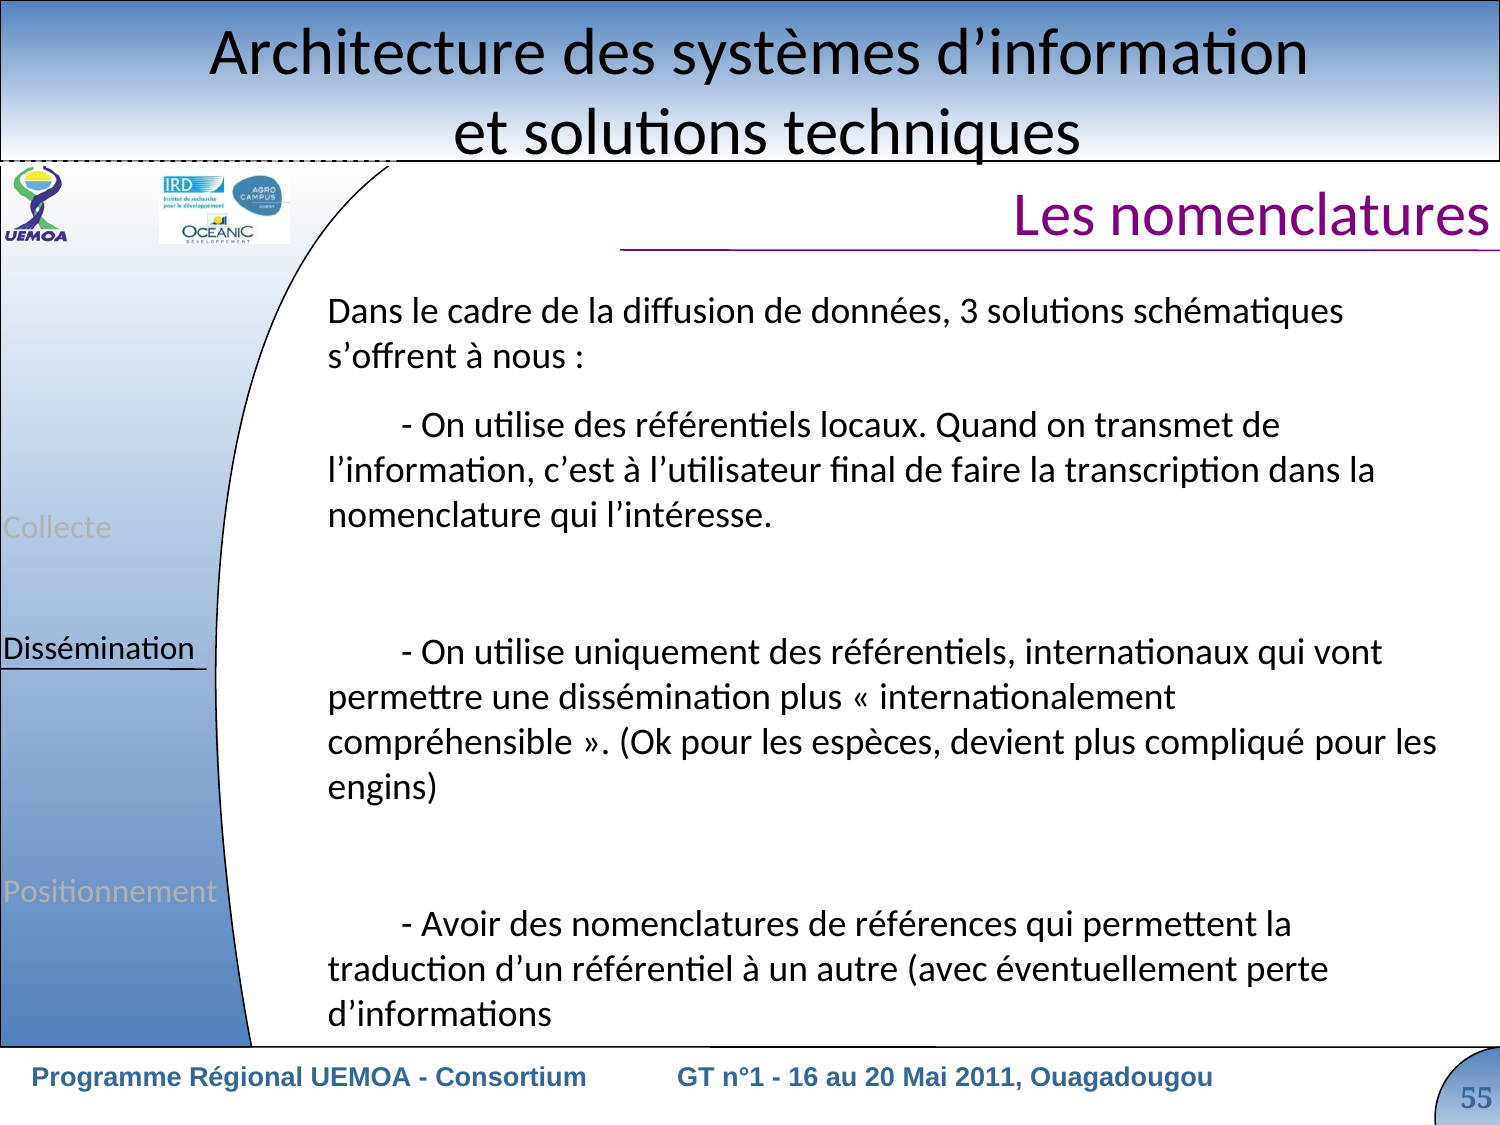

Architecture des systèmes d’information
et solutions techniques
Les nomenclatures
Dans le cadre de la diffusion de données, 3 solutions schématiques s’offrent à nous :
	- On utilise des référentiels locaux. Quand on transmet de l’information, c’est à l’utilisateur final de faire la transcription dans la nomenclature qui l’intéresse.
	- On utilise uniquement des référentiels, internationaux qui vont permettre une dissémination plus « internationalement compréhensible ». (Ok pour les espèces, devient plus compliqué pour les engins)
	- Avoir des nomenclatures de références qui permettent la traduction d’un référentiel à un autre (avec éventuellement perte d’informations
Collecte
Dissémination
Positionnement